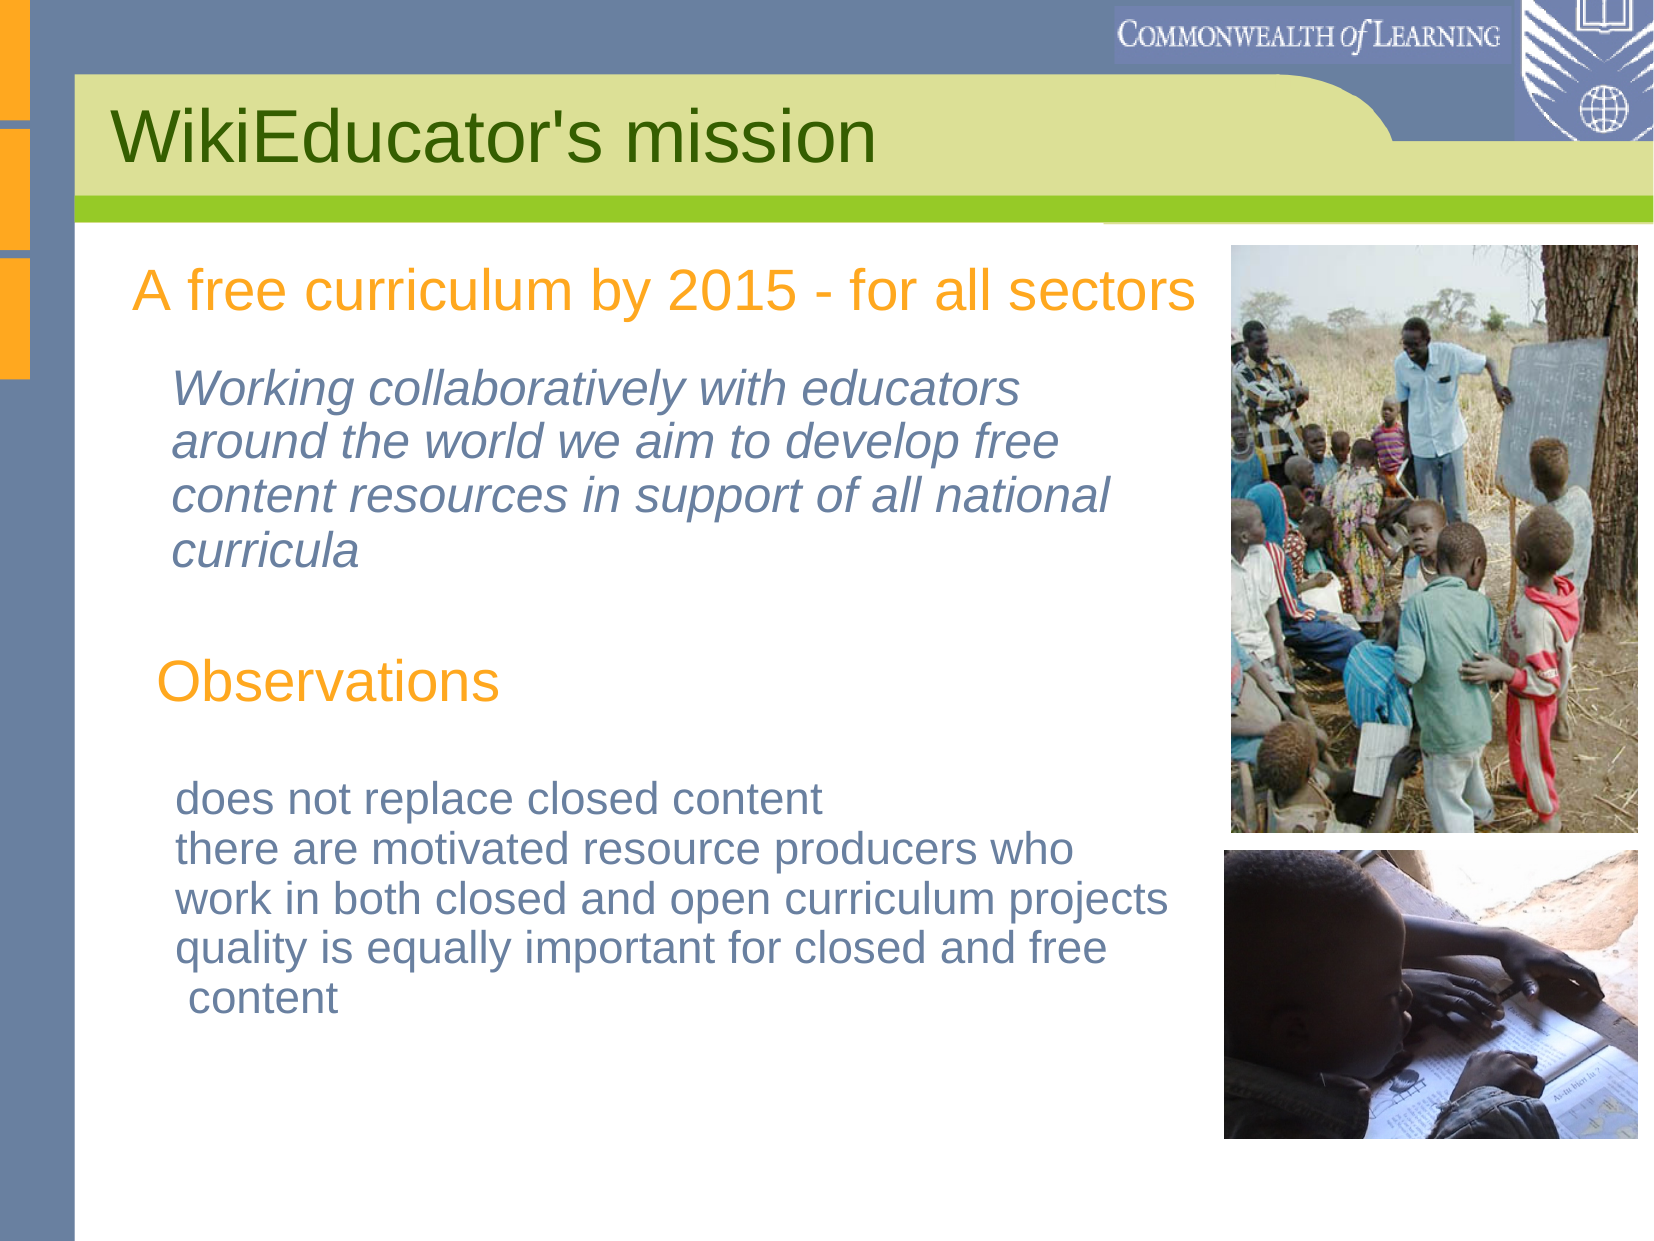

WikiEducator's mission
A free curriculum by 2015 - for all sectors
Working collaboratively with educators around the world we aim to develop free content resources in support of all national curricula
Observations
 does not replace closed content
 there are motivated resource producers who work in both closed and open curriculum projects
 quality is equally important for closed and free content